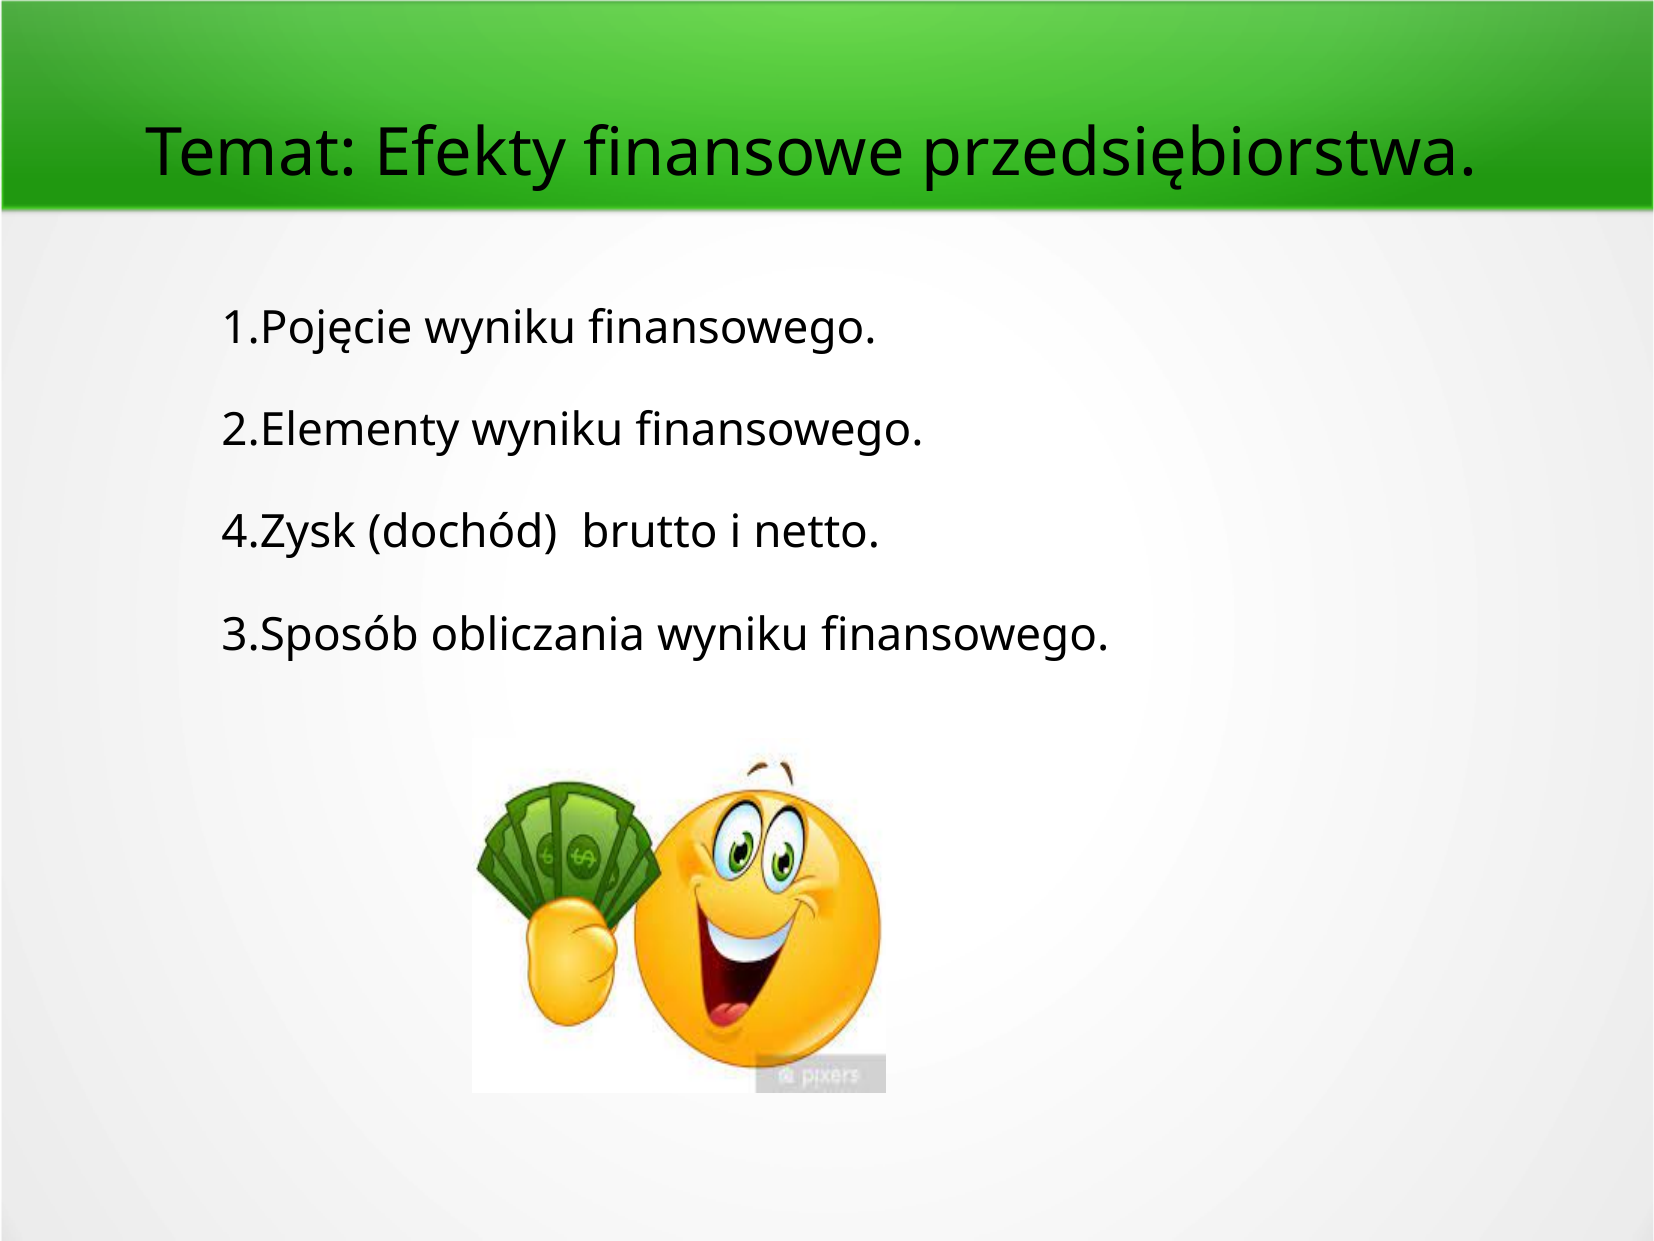

# Temat: Efekty finansowe przedsiębiorstwa.
1.Pojęcie wyniku finansowego.
2.Elementy wyniku finansowego.
4.Zysk (dochód) brutto i netto.
3.Sposób obliczania wyniku finansowego.